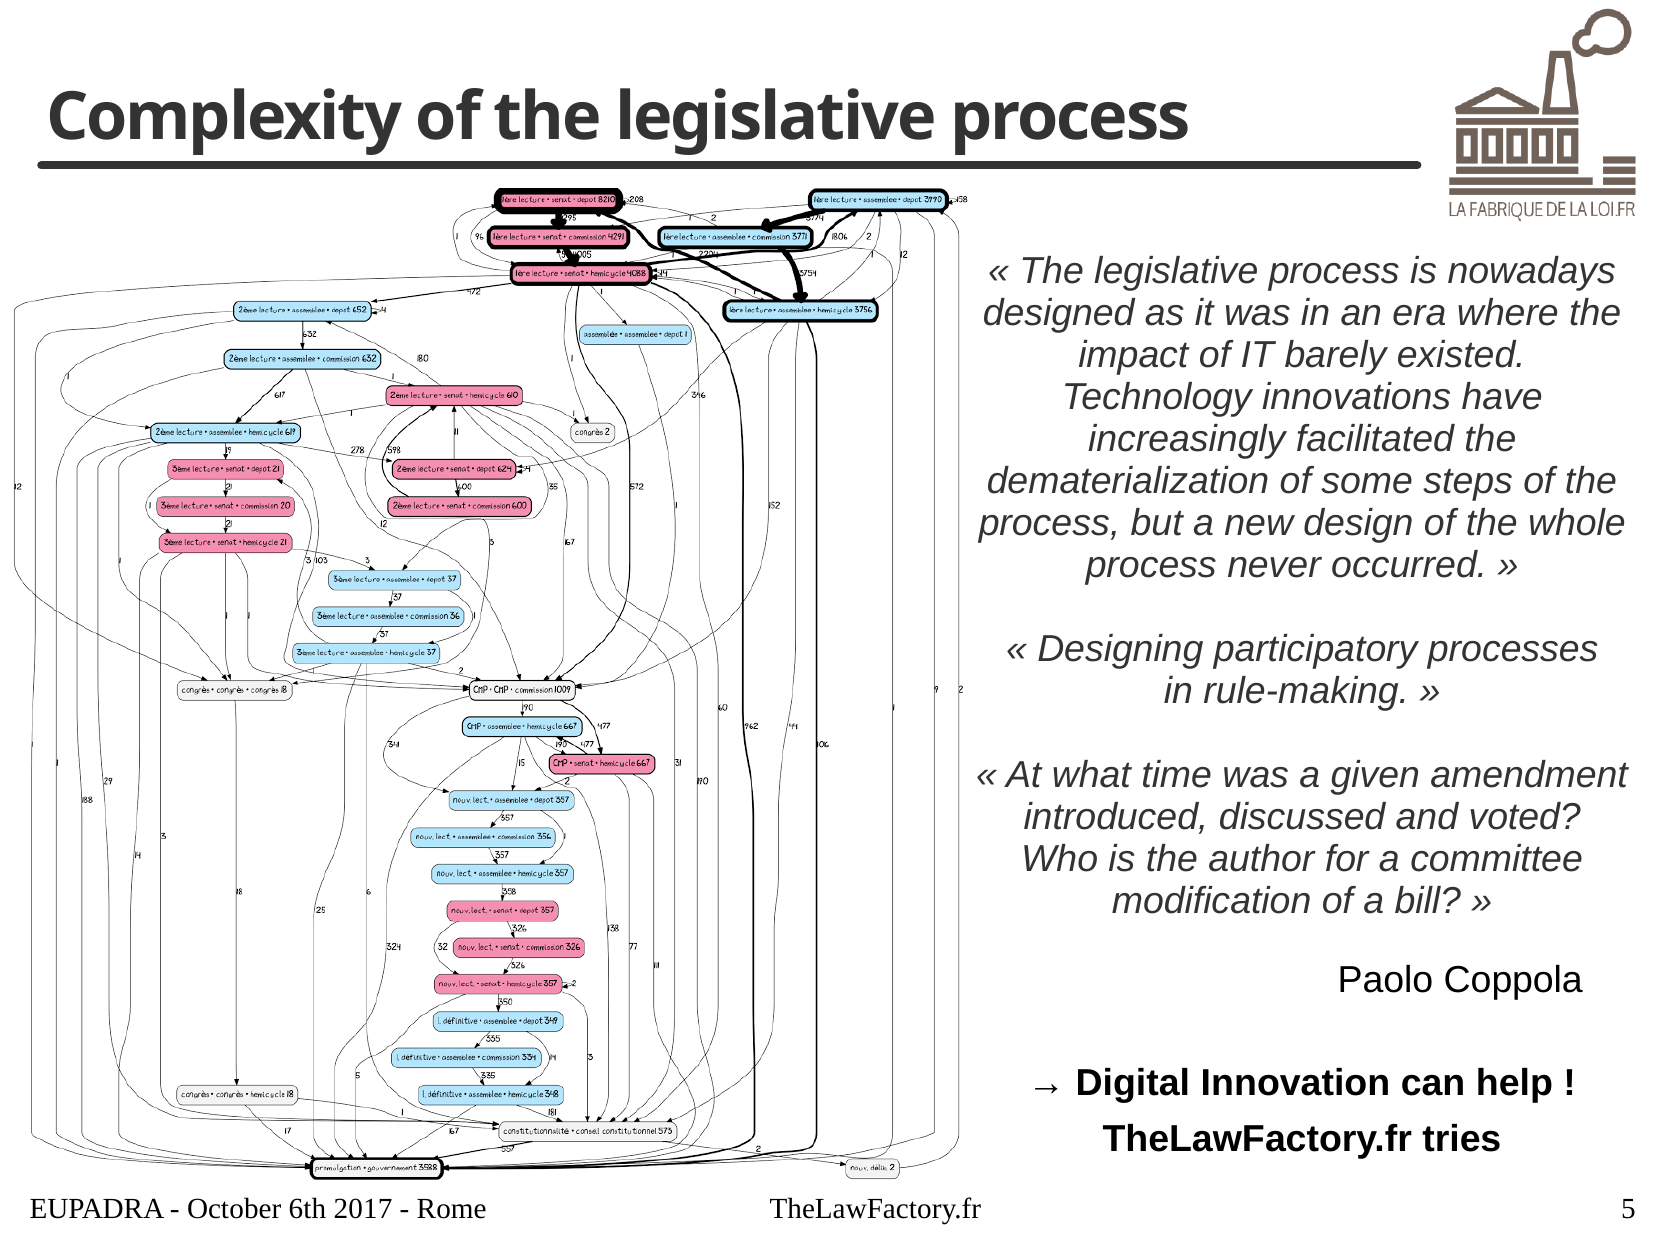

# Complexity of the legislative process
« The legislative process is nowadays designed as it was in an era where the impact of IT barely existed.
Technology innovations have increasingly facilitated the dematerialization of some steps of the process, but a new design of the whole process never occurred. »
« Designing participatory processes
in rule-making. »
« At what time was a given amendment introduced, discussed and voted?
Who is the author for a committee modification of a bill? »
Paolo Coppola
→ Digital Innovation can help !
TheLawFactory.fr tries
EUPADRA - October 6th 2017 - Rome
TheLawFactory.fr
5